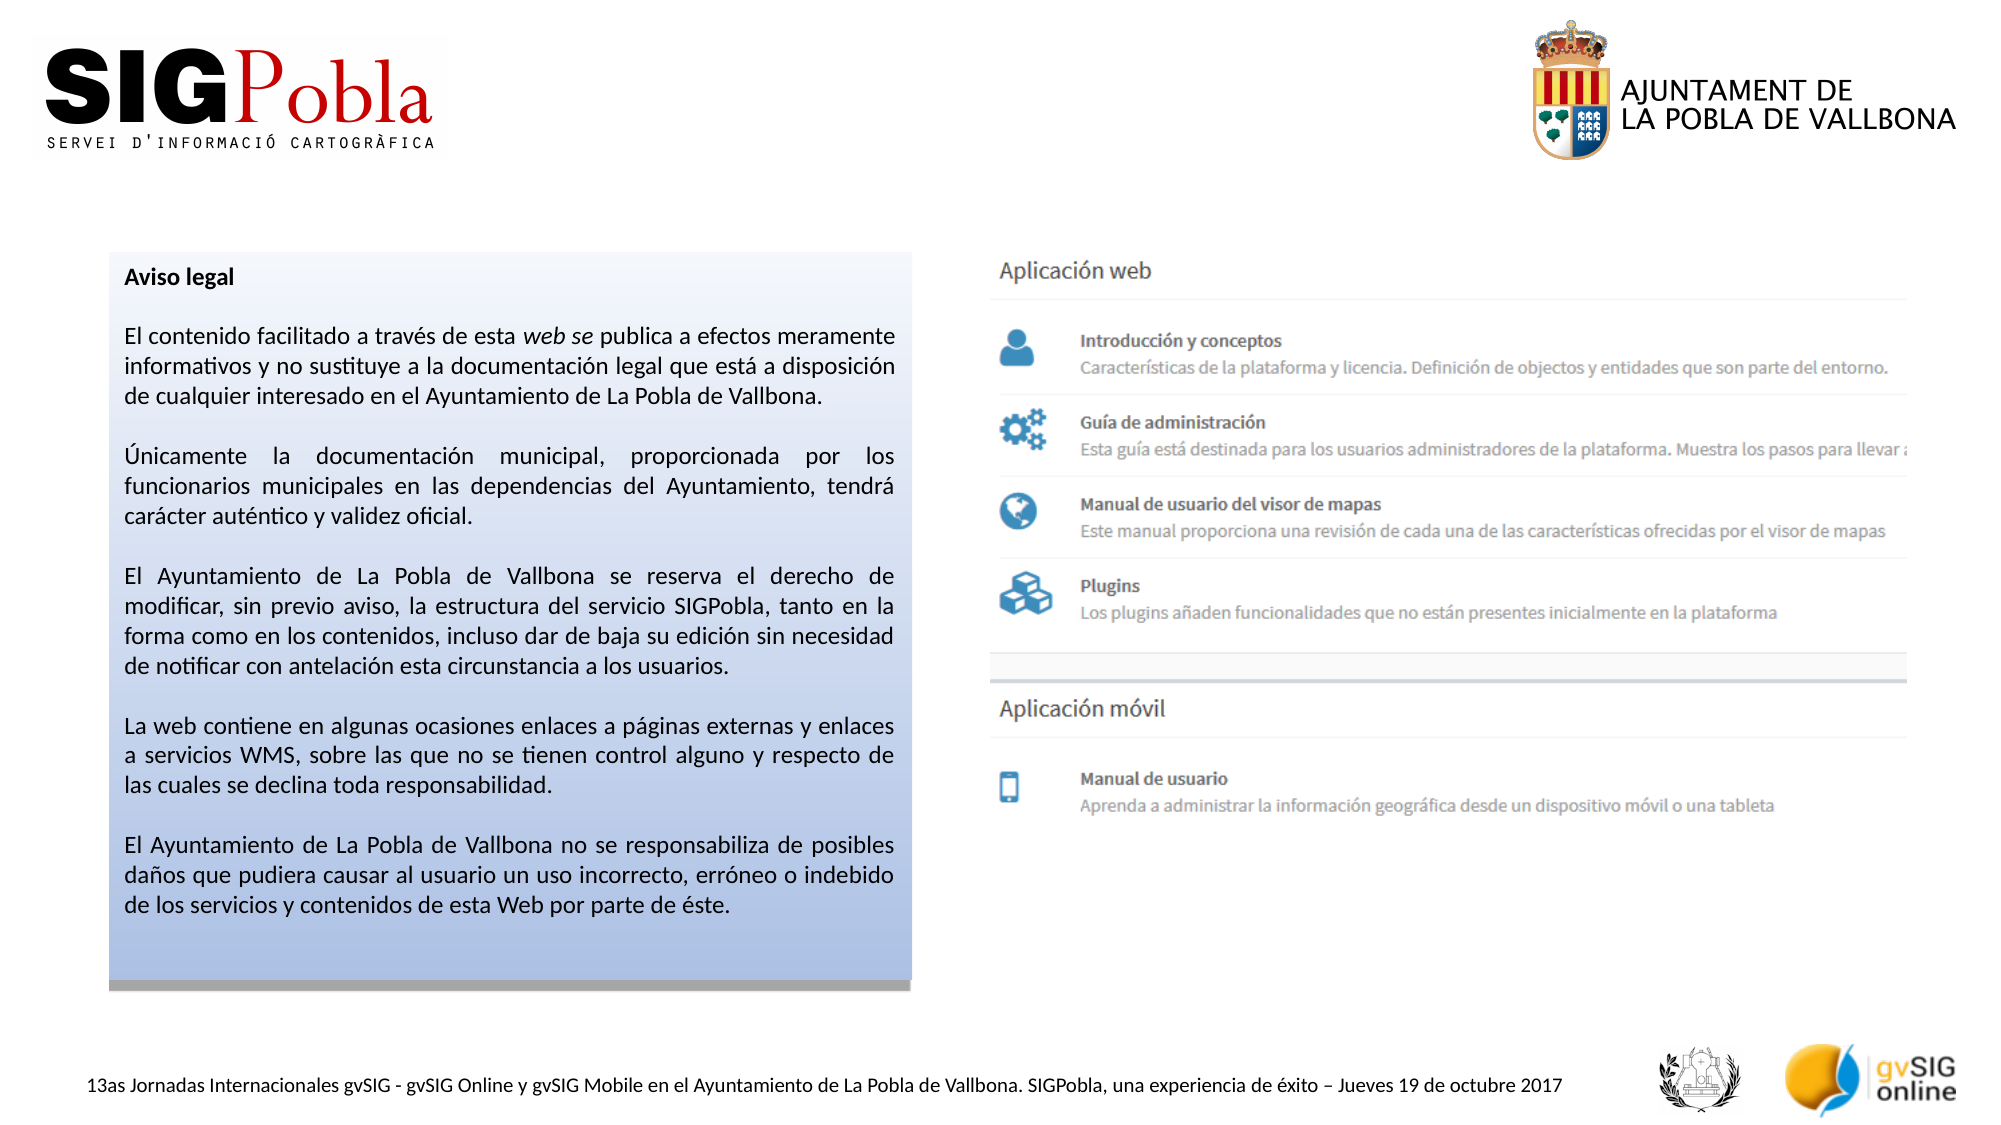

Aviso legal
El contenido facilitado a través de esta web se publica a efectos meramente informativos y no sustituye a la documentación legal que está a disposición de cualquier interesado en el Ayuntamiento de La Pobla de Vallbona.
Únicamente la documentación municipal, proporcionada por los funcionarios municipales en las dependencias del Ayuntamiento, tendrá carácter auténtico y validez oficial.
El Ayuntamiento de La Pobla de Vallbona se reserva el derecho de modificar, sin previo aviso, la estructura del servicio SIGPobla, tanto en la forma como en los contenidos, incluso dar de baja su edición sin necesidad de notificar con antelación esta circunstancia a los usuarios.
La web contiene en algunas ocasiones enlaces a páginas externas y enlaces a servicios WMS, sobre las que no se tienen control alguno y respecto de las cuales se declina toda responsabilidad.
El Ayuntamiento de La Pobla de Vallbona no se responsabiliza de posibles daños que pudiera causar al usuario un uso incorrecto, erróneo o indebido de los servicios y contenidos de esta Web por parte de éste.
13as Jornadas Internacionales gvSIG - gvSIG Online y gvSIG Mobile en el Ayuntamiento de La Pobla de Vallbona. SIGPobla, una experiencia de éxito – Jueves 19 de octubre 2017